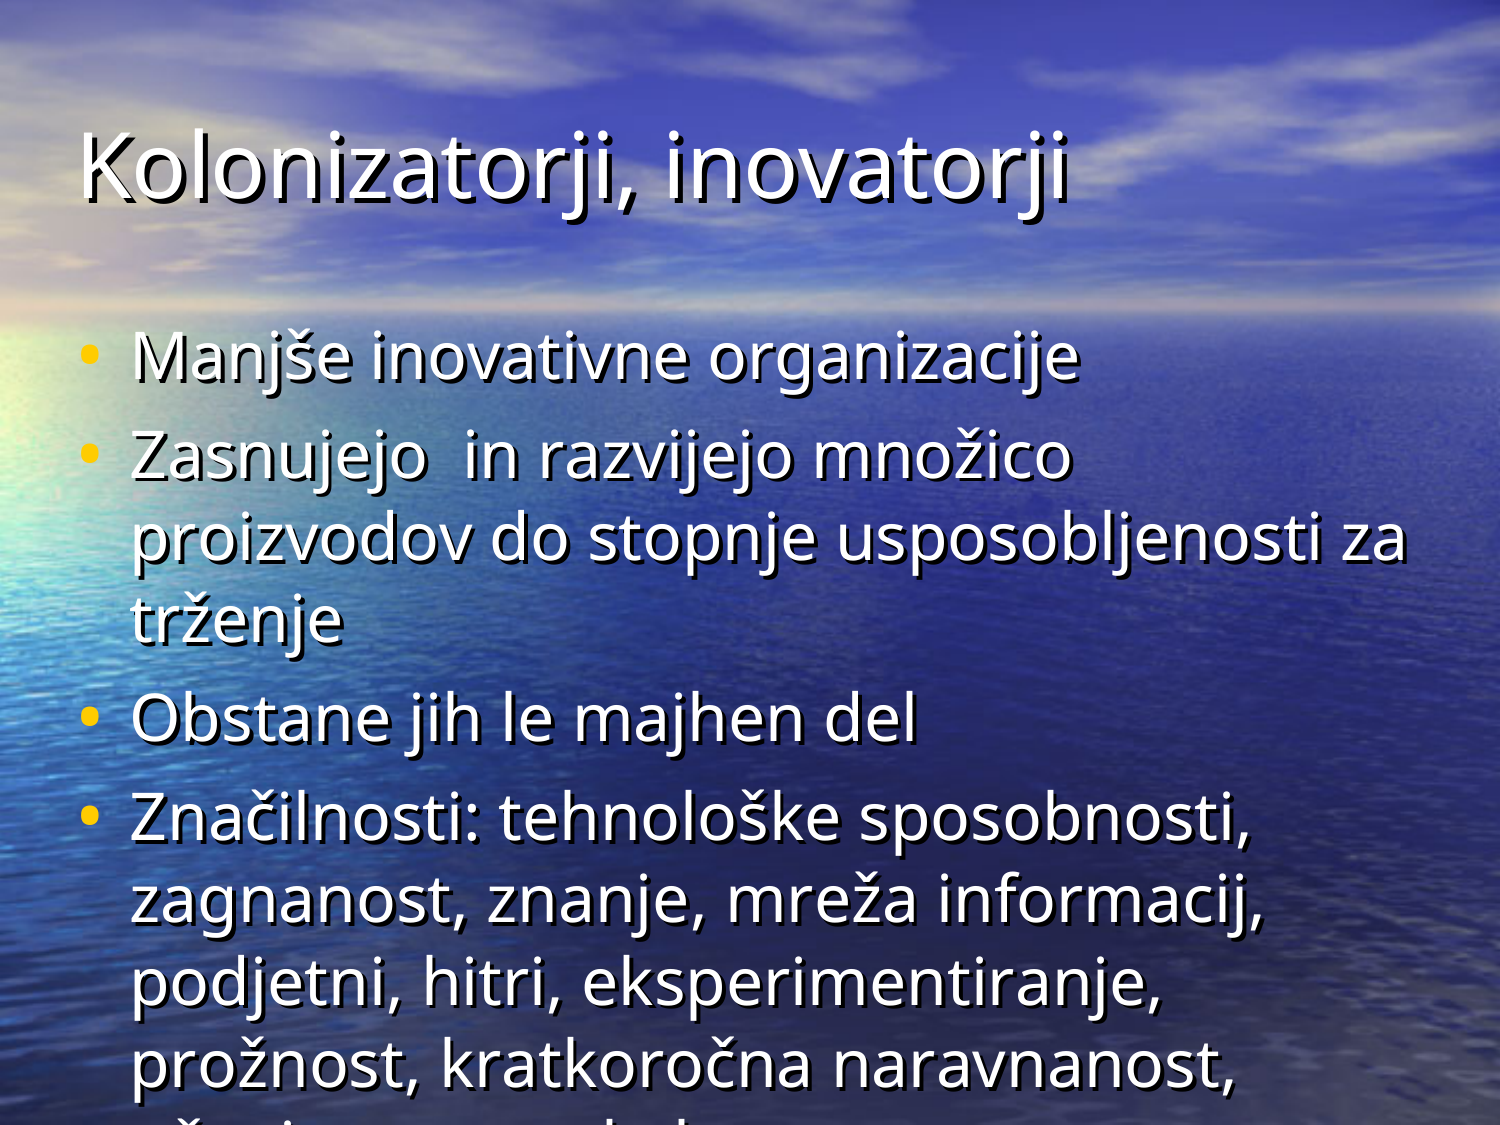

# Kolonizatorji, inovatorji
Manjše inovativne organizacije
Zasnujejo in razvijejo množico proizvodov do stopnje usposobljenosti za trženje
Obstane jih le majhen del
Značilnosti: tehnološke sposobnosti, zagnanost, znanje, mreža informacij, podjetni, hitri, eksperimentiranje, prožnost, kratkoročna naravnanost, učenje na napakah